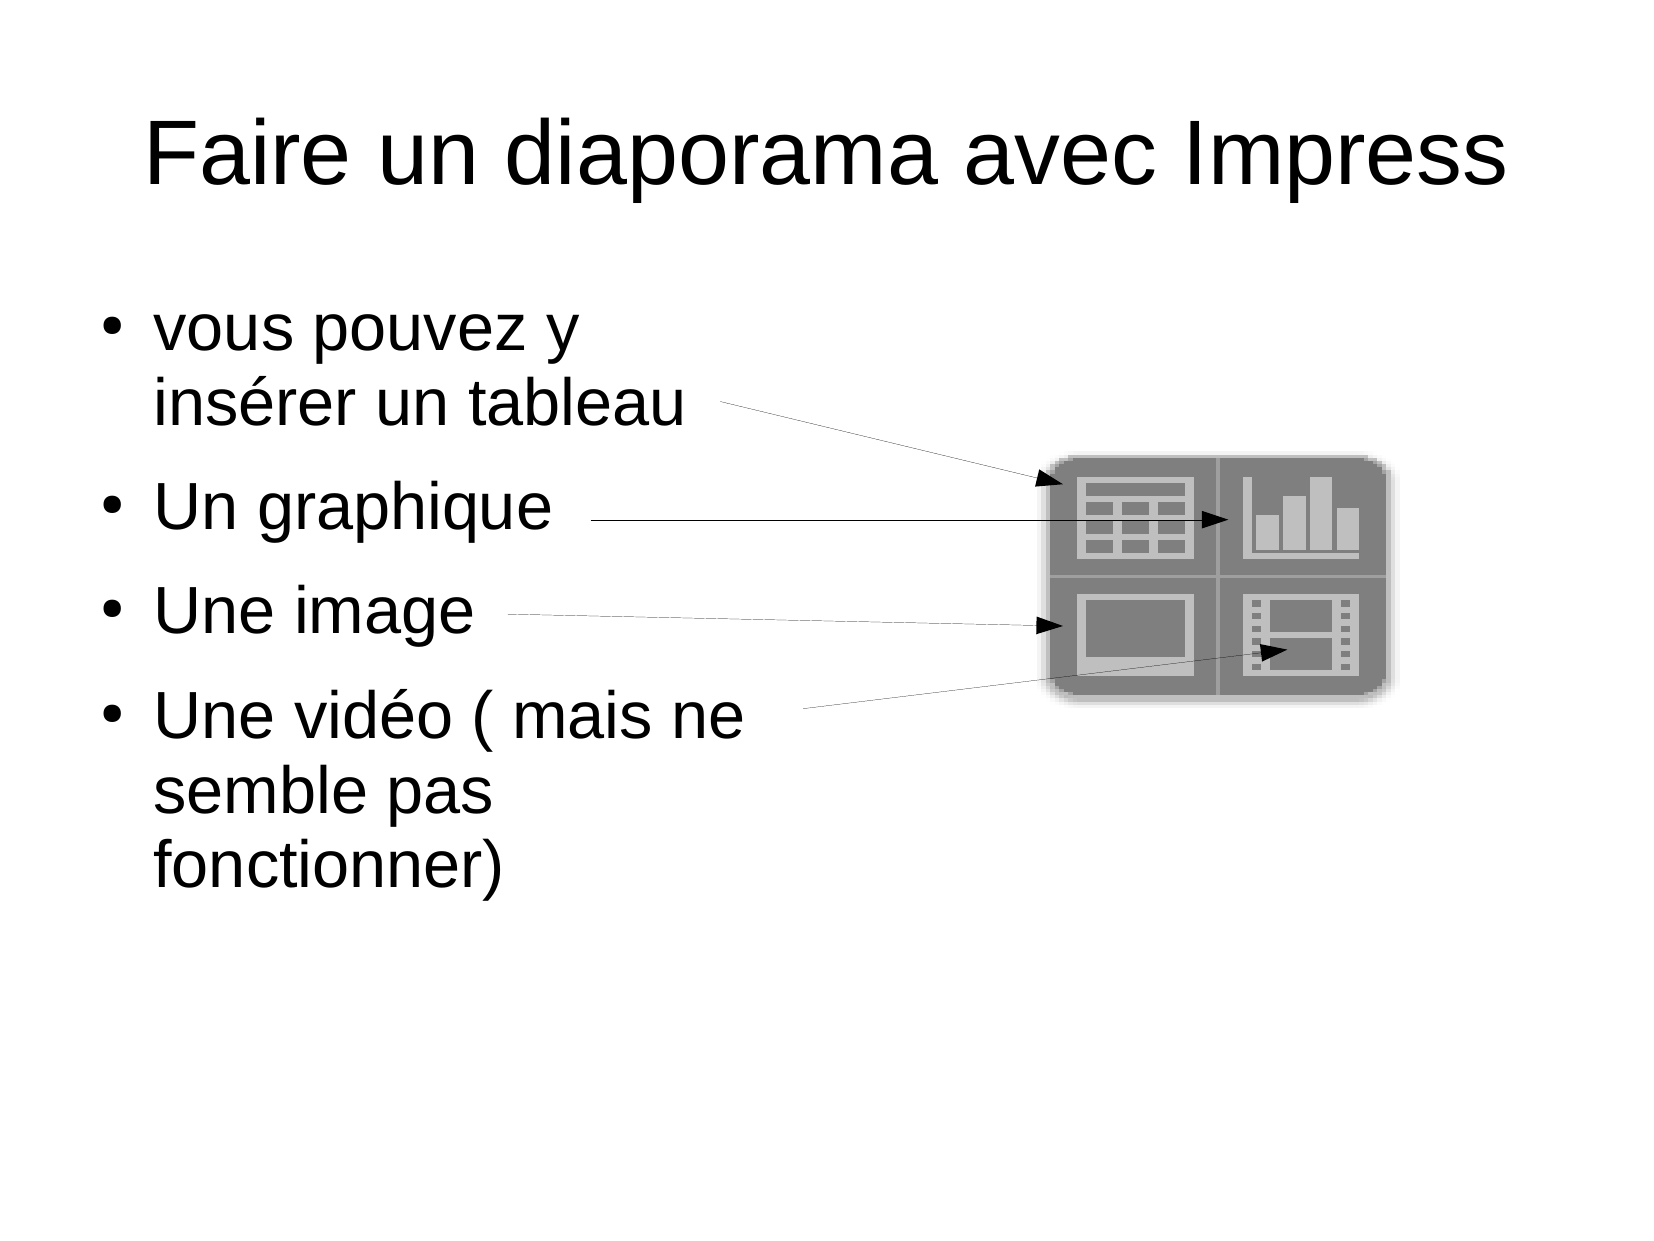

# Faire un diaporama avec Impress
vous pouvez y insérer un tableau
Un graphique
Une image
Une vidéo ( mais ne semble pas fonctionner)